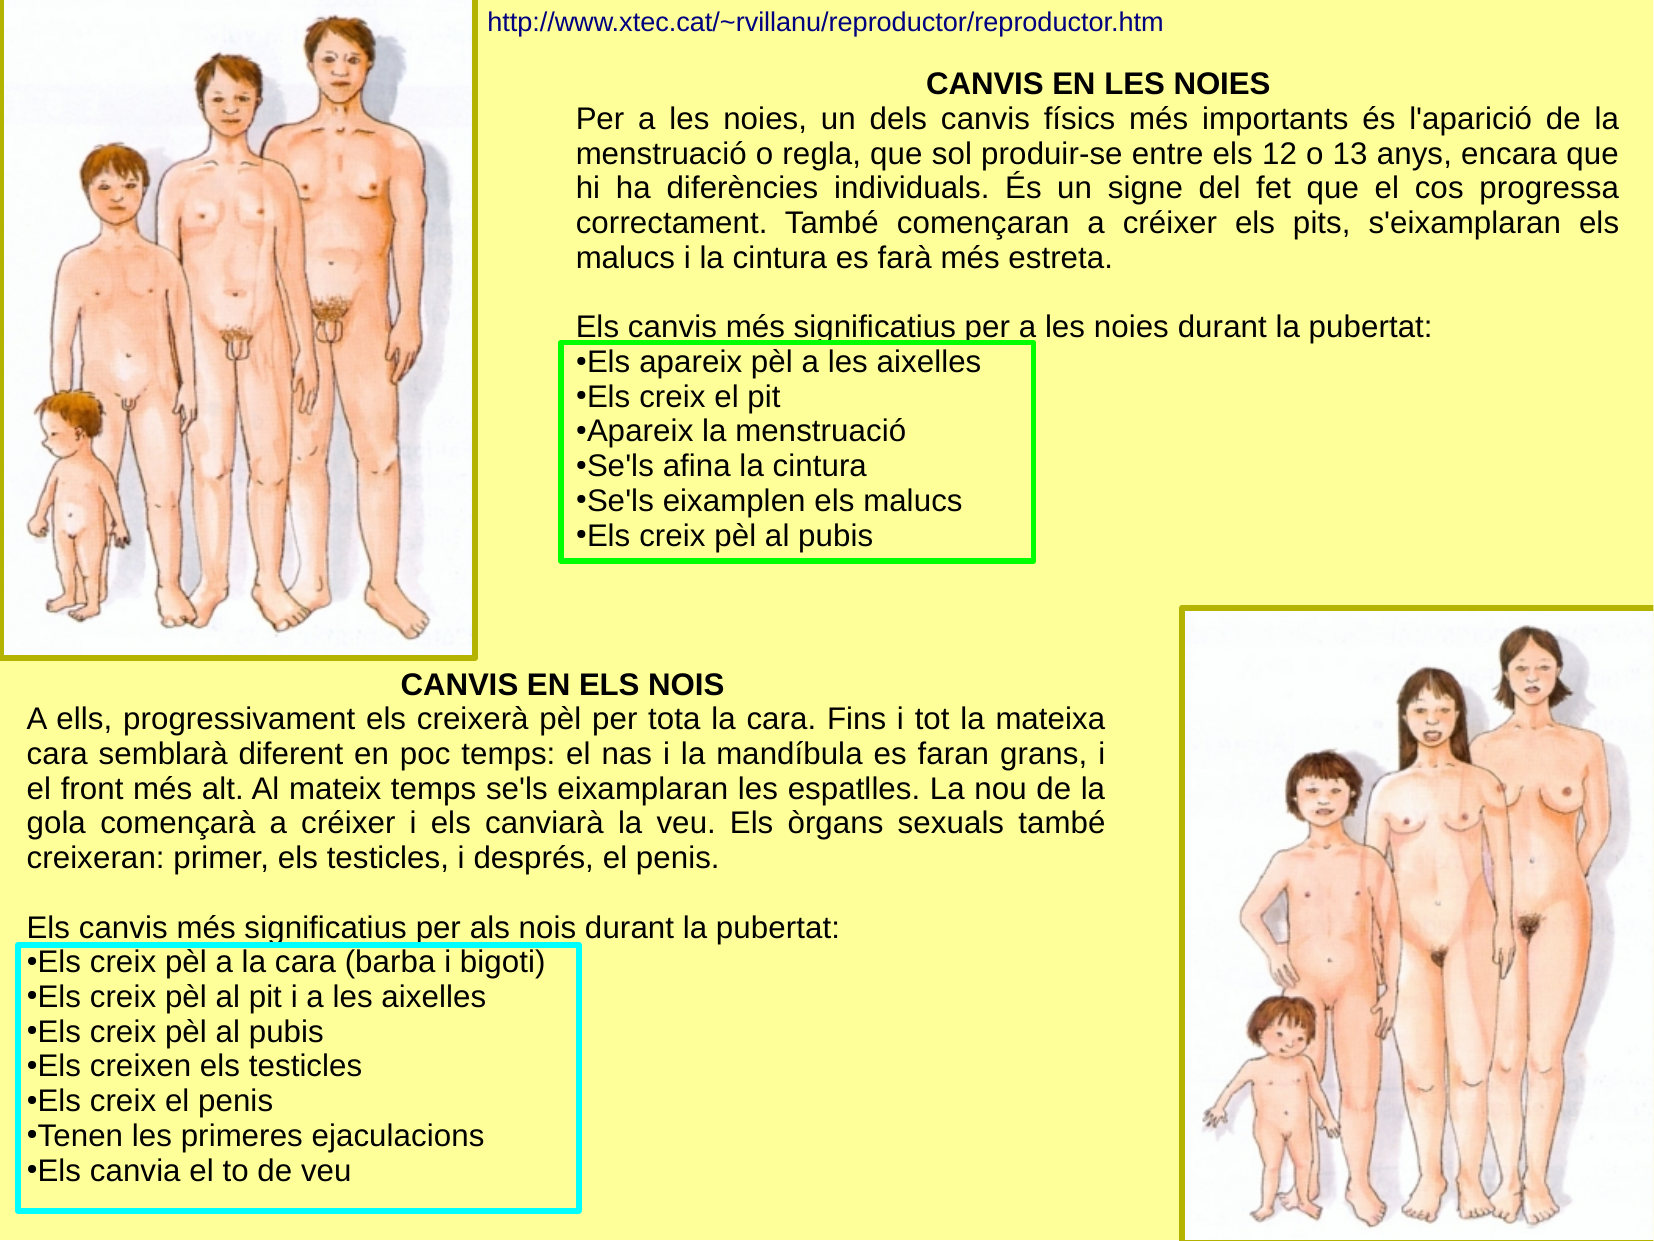

http://www.xtec.cat/~rvillanu/reproductor/reproductor.htm
CANVIS EN LES NOIES
Per a les noies, un dels canvis físics més importants és l'aparició de la menstruació o regla, que sol produir-se entre els 12 o 13 anys, encara que hi ha diferències individuals. És un signe del fet que el cos progressa correctament. També començaran a créixer els pits, s'eixamplaran els malucs i la cintura es farà més estreta.
Els canvis més significatius per a les noies durant la pubertat:
Els apareix pèl a les aixelles
Els creix el pit
Apareix la menstruació
Se'ls afina la cintura
Se'ls eixamplen els malucs
Els creix pèl al pubis
CANVIS EN ELS NOIS
A ells, progressivament els creixerà pèl per tota la cara. Fins i tot la mateixa cara semblarà diferent en poc temps: el nas i la mandíbula es faran grans, i el front més alt. Al mateix temps se'ls eixamplaran les espatlles. La nou de la gola començarà a créixer i els canviarà la veu. Els òrgans sexuals també creixeran: primer, els testicles, i després, el penis.
Els canvis més significatius per als nois durant la pubertat:
Els creix pèl a la cara (barba i bigoti)
Els creix pèl al pit i a les aixelles
Els creix pèl al pubis
Els creixen els testicles
Els creix el penis
Tenen les primeres ejaculacions
Els canvia el to de veu